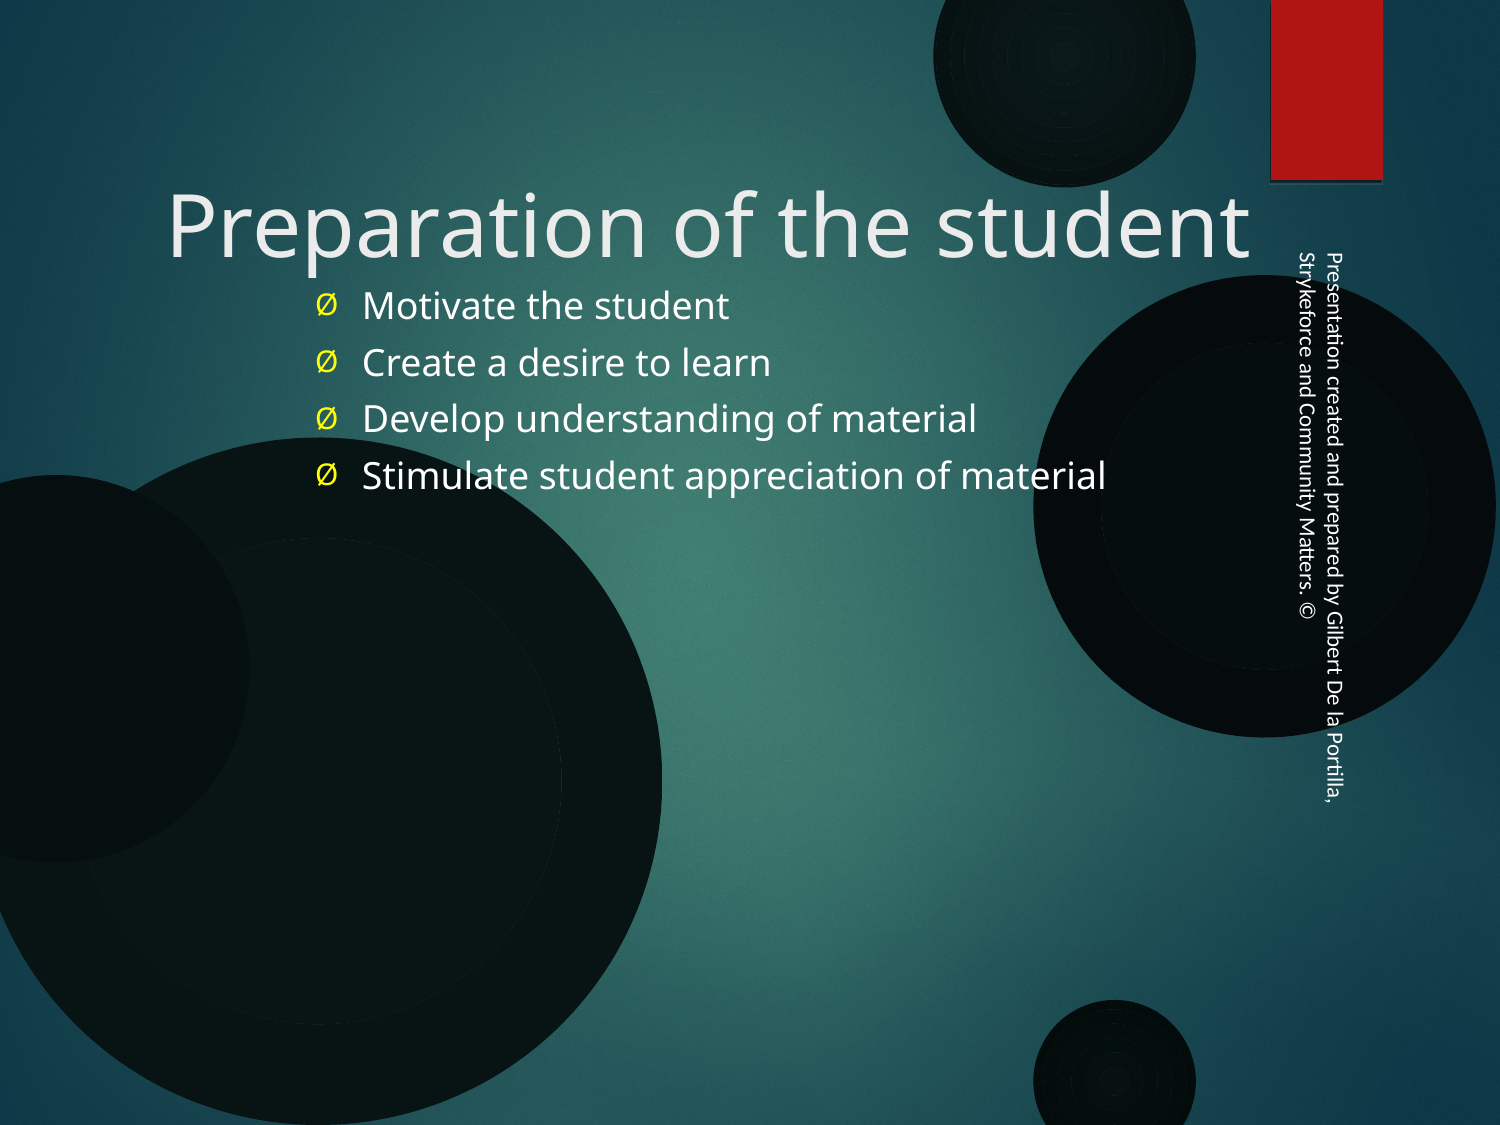

# Preparation of the student
Motivate the student
Create a desire to learn
Develop understanding of material
Stimulate student appreciation of material
Presentation created and prepared by Gilbert De la Portilla, Strykeforce and Community Matters. ©